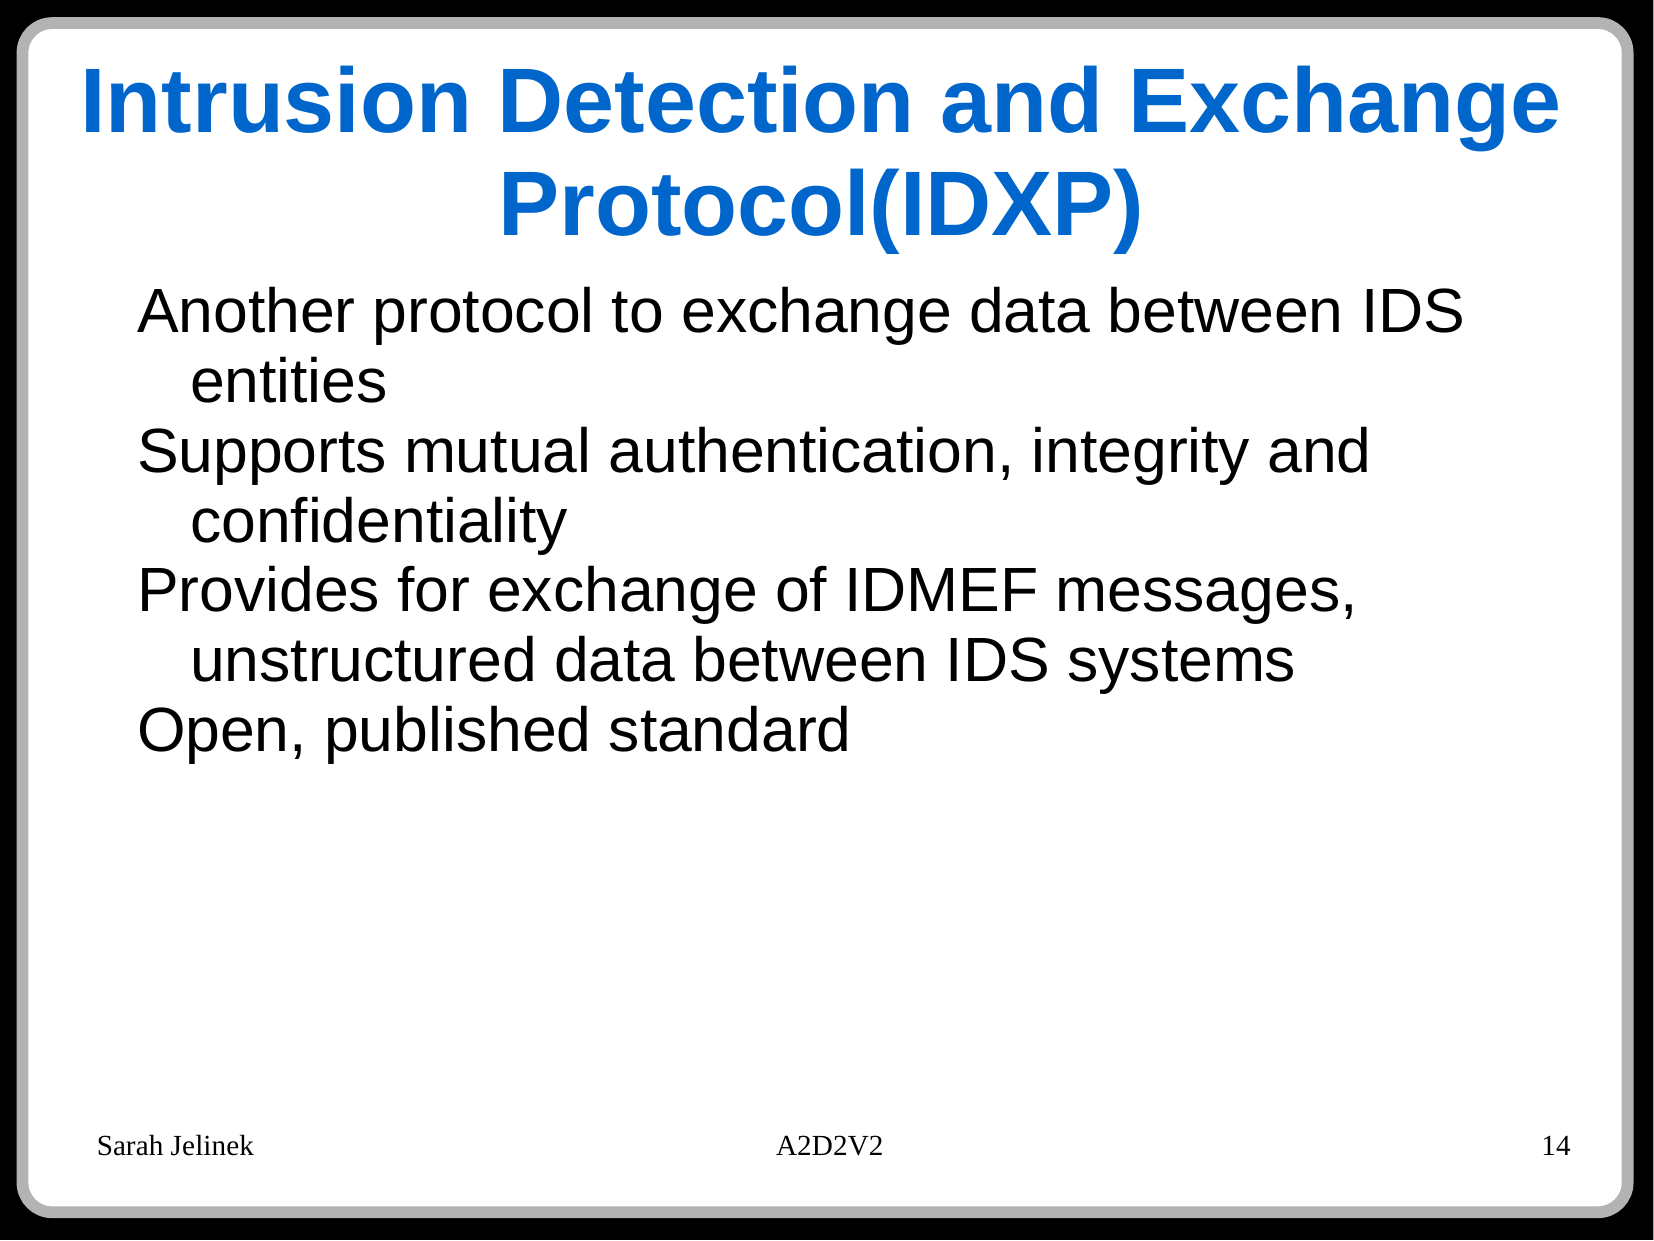

# Intrusion Detection and Exchange Protocol(IDXP)
Another protocol to exchange data between IDS entities
Supports mutual authentication, integrity and confidentiality
Provides for exchange of IDMEF messages, unstructured data between IDS systems
Open, published standard
Sarah Jelinek A2D2V2
14